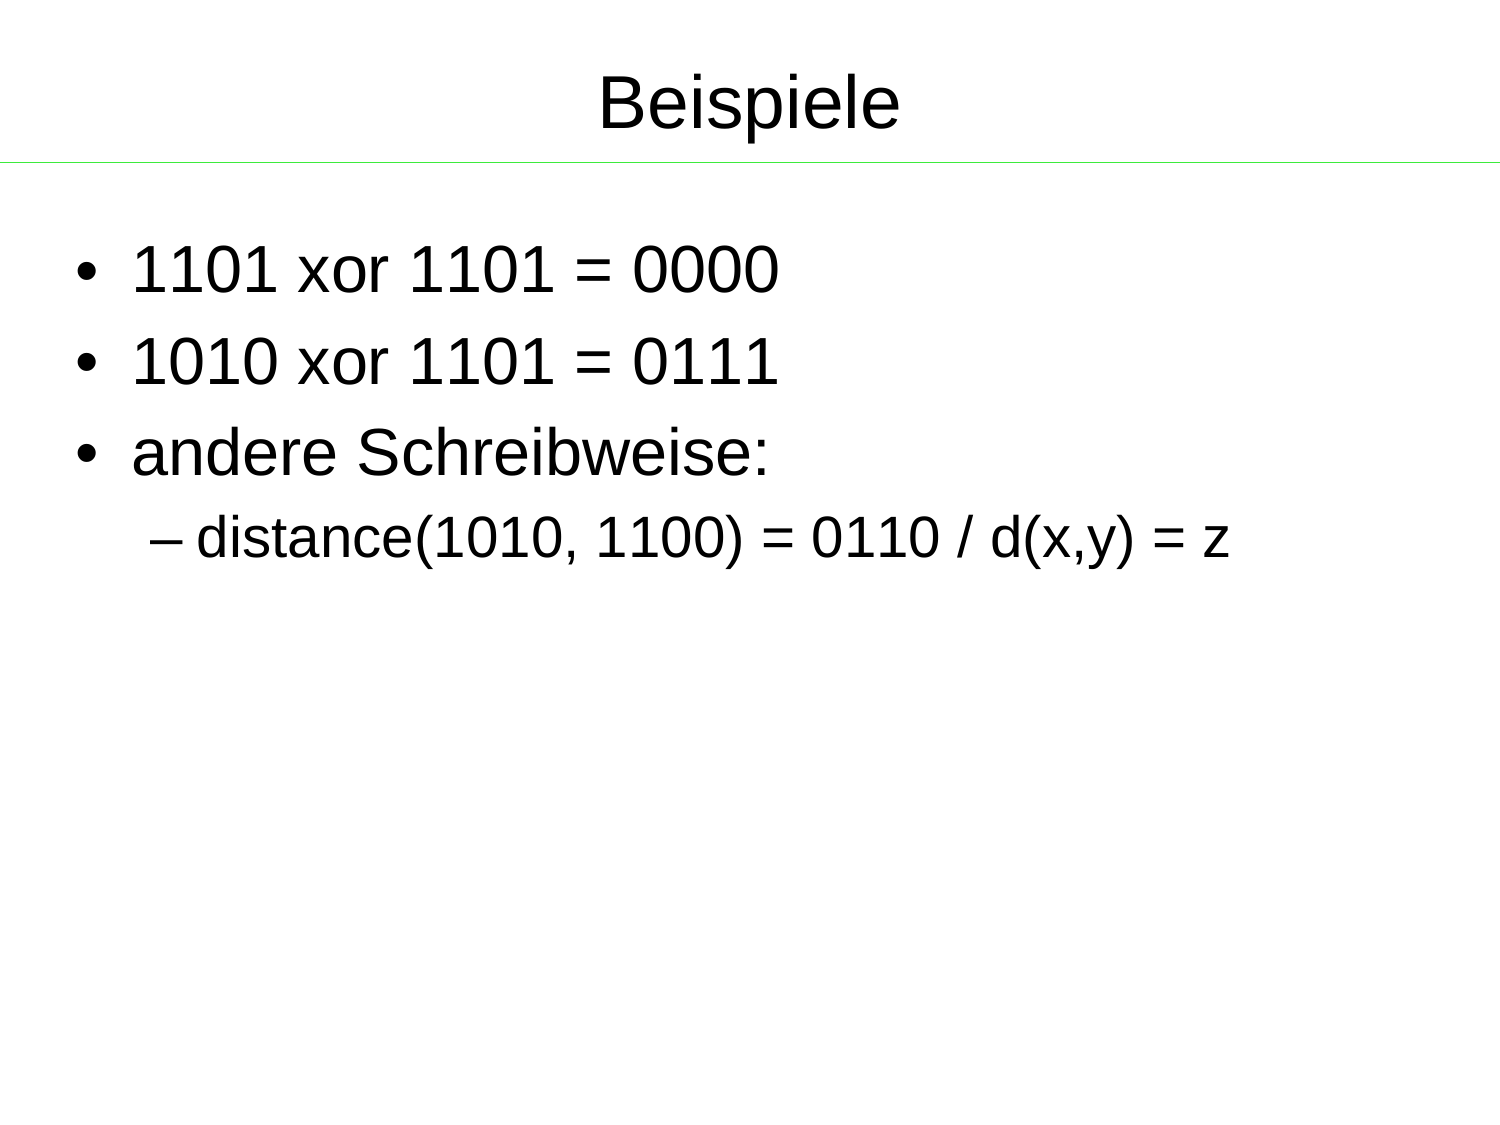

# Beispiele
1101 xor 1101 = 0000
1010 xor 1101 = 0111
andere Schreibweise:
distance(1010, 1100) = 0110 / d(x,y) = z